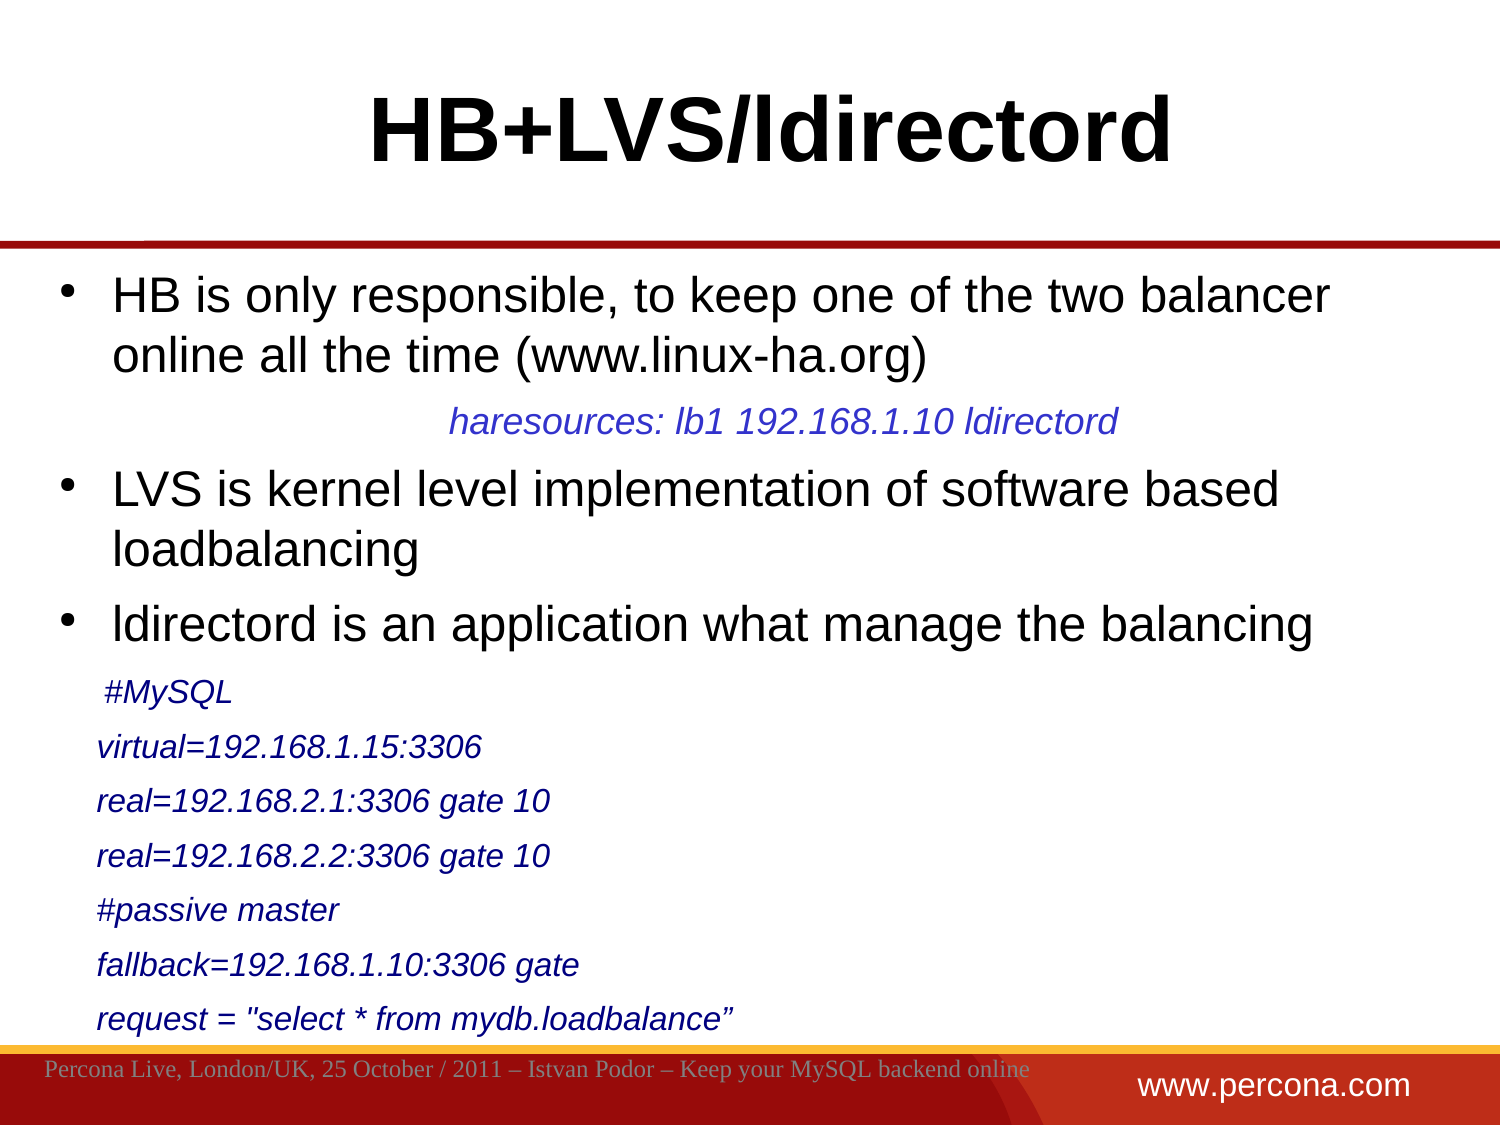

# HB+LVS/ldirectord
HB is only responsible, to keep one of the two balancer online all the time (www.linux-ha.org)
	haresources: lb1 192.168.1.10 ldirectord
LVS is kernel level implementation of software based loadbalancing
ldirectord is an application what manage the balancing
 #MySQL
 virtual=192.168.1.15:3306
 real=192.168.2.1:3306 gate 10
 real=192.168.2.2:3306 gate 10
 #passive master
 fallback=192.168.1.10:3306 gate
 request = "select * from mydb.loadbalance”
Percona Live, London/UK, 25 October / 2011 – Istvan Podor – Keep your MySQL backend online